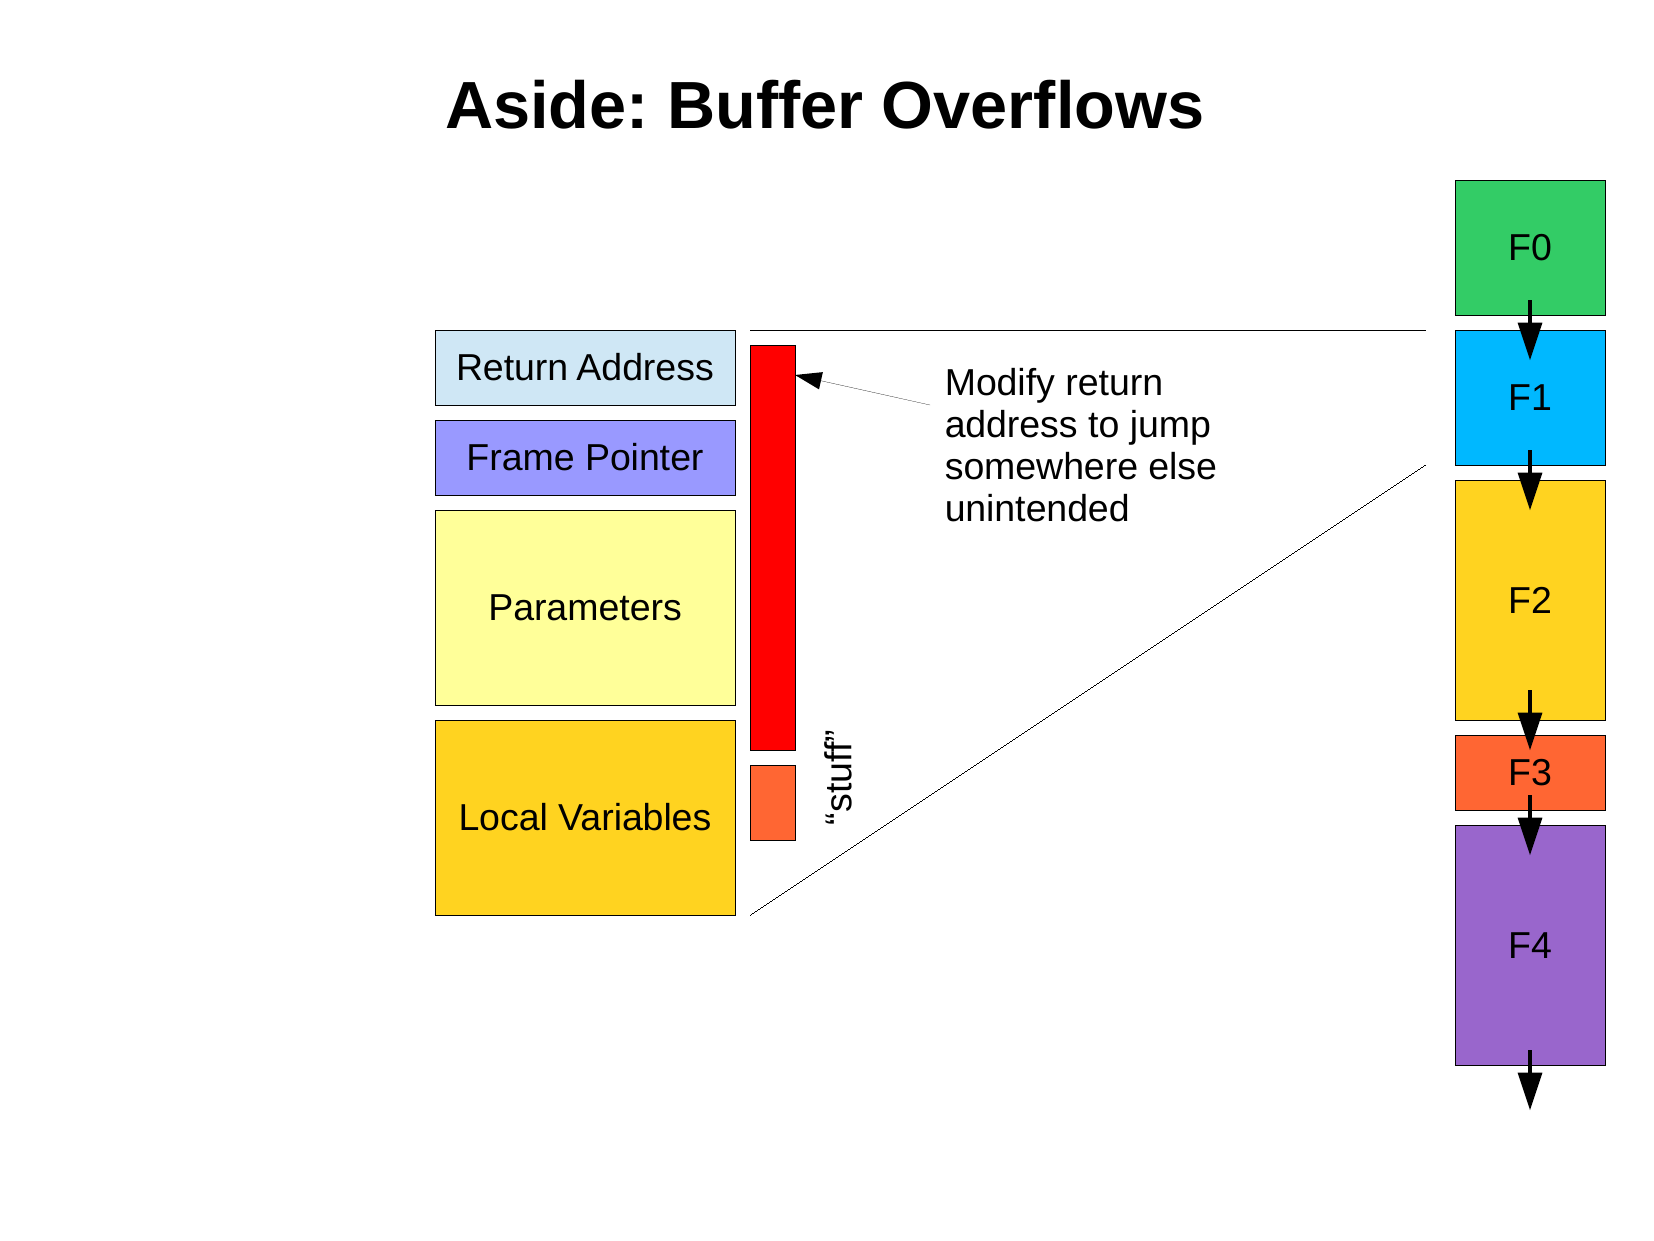

# Aside: Buffer Overflows
F0
Return Address
F1
Modify return address to jump somewhere else unintended
Frame Pointer
F2
Parameters
Local Variables
F3
“stuff”
F4